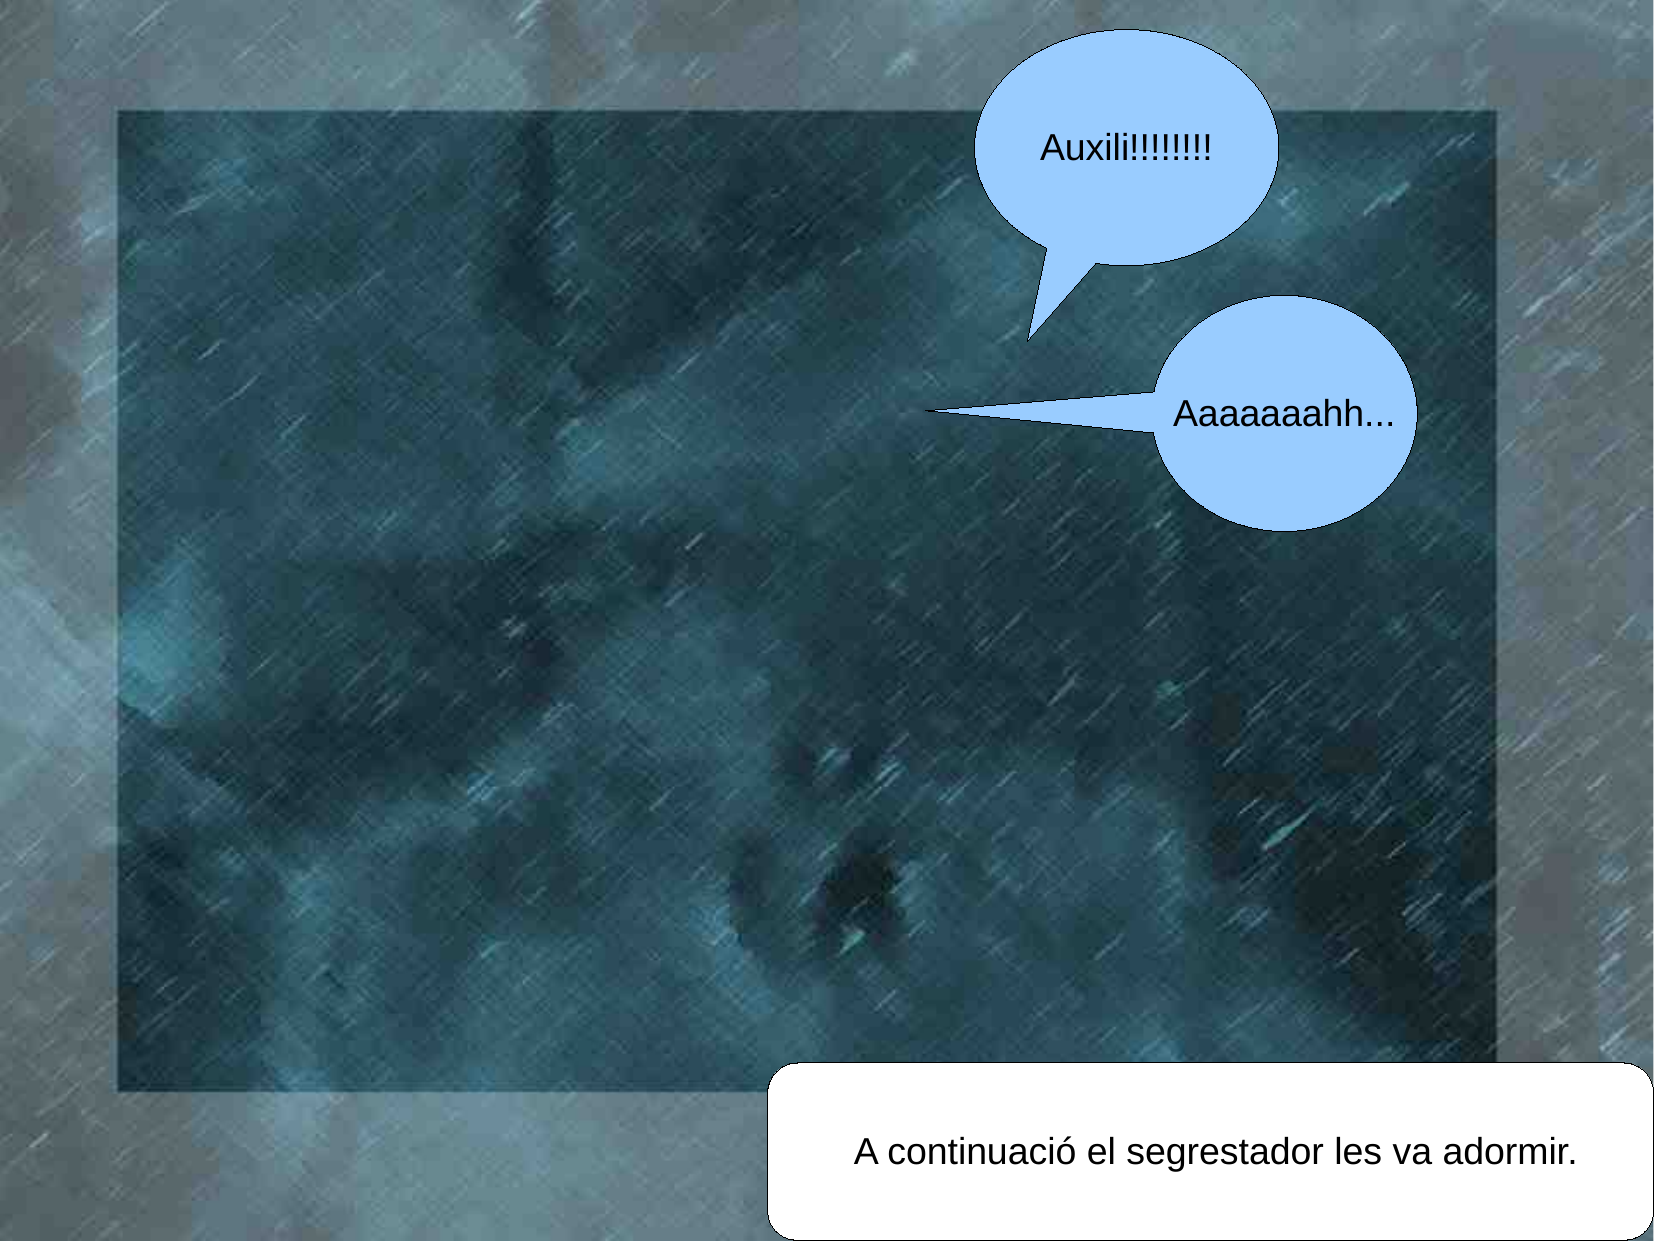

Auxili!!!!!!!!
Aaaaaaahh...
 A continuació el segrestador les va adormir.